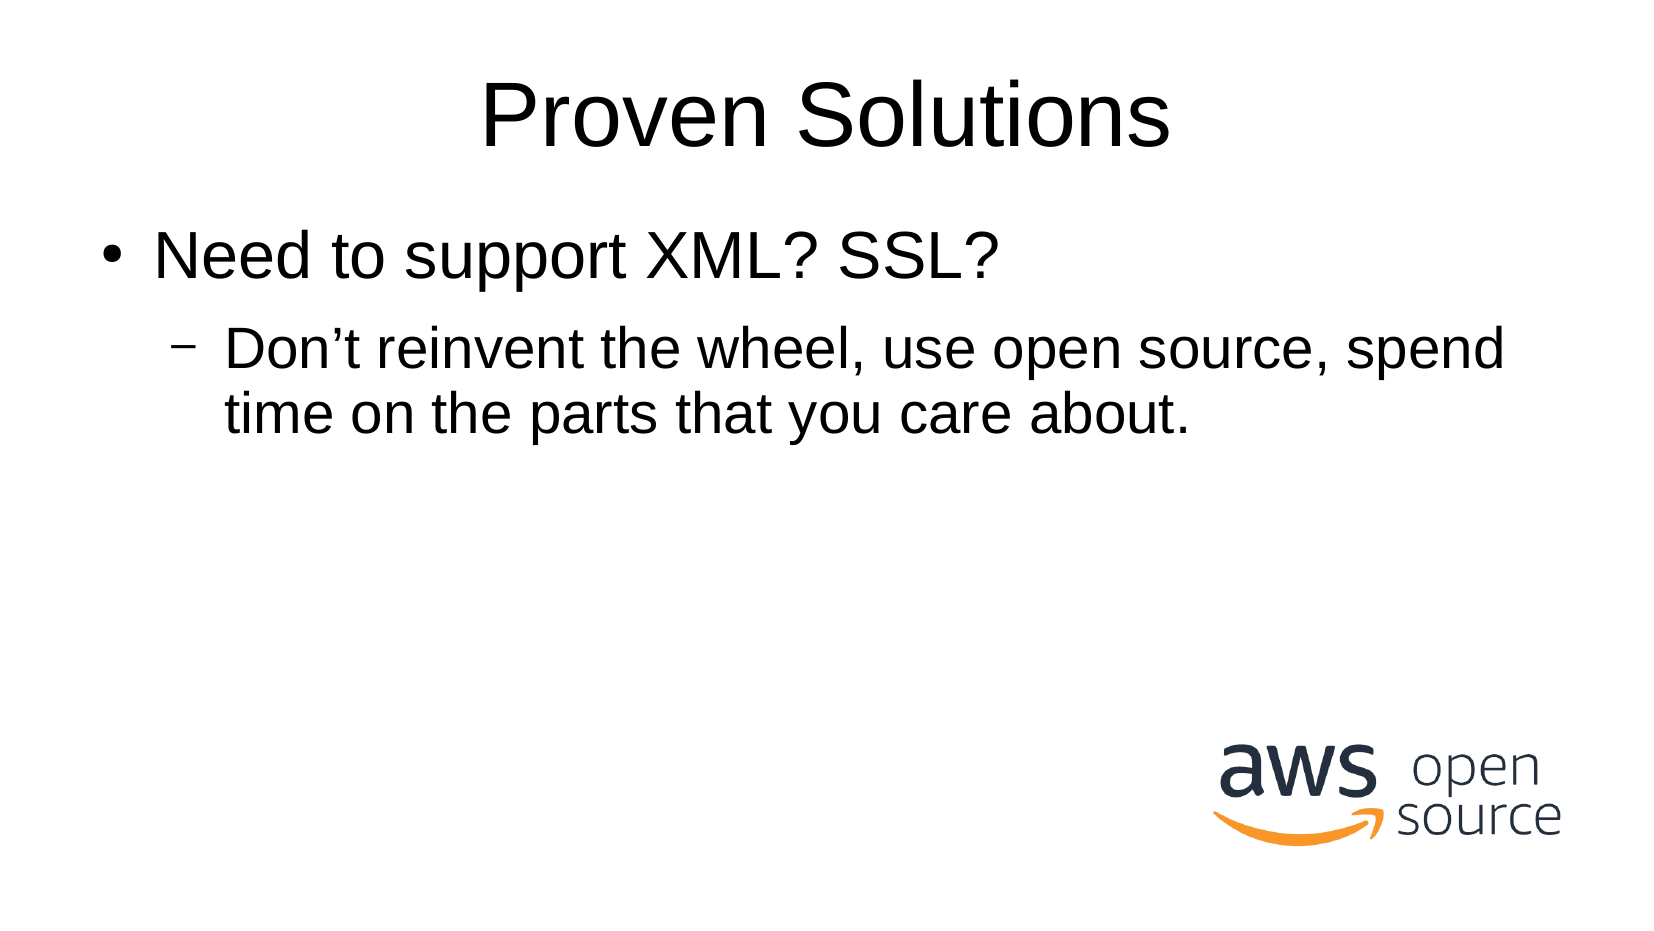

# Proven Solutions
Need to support XML? SSL?
Don’t reinvent the wheel, use open source, spend time on the parts that you care about.